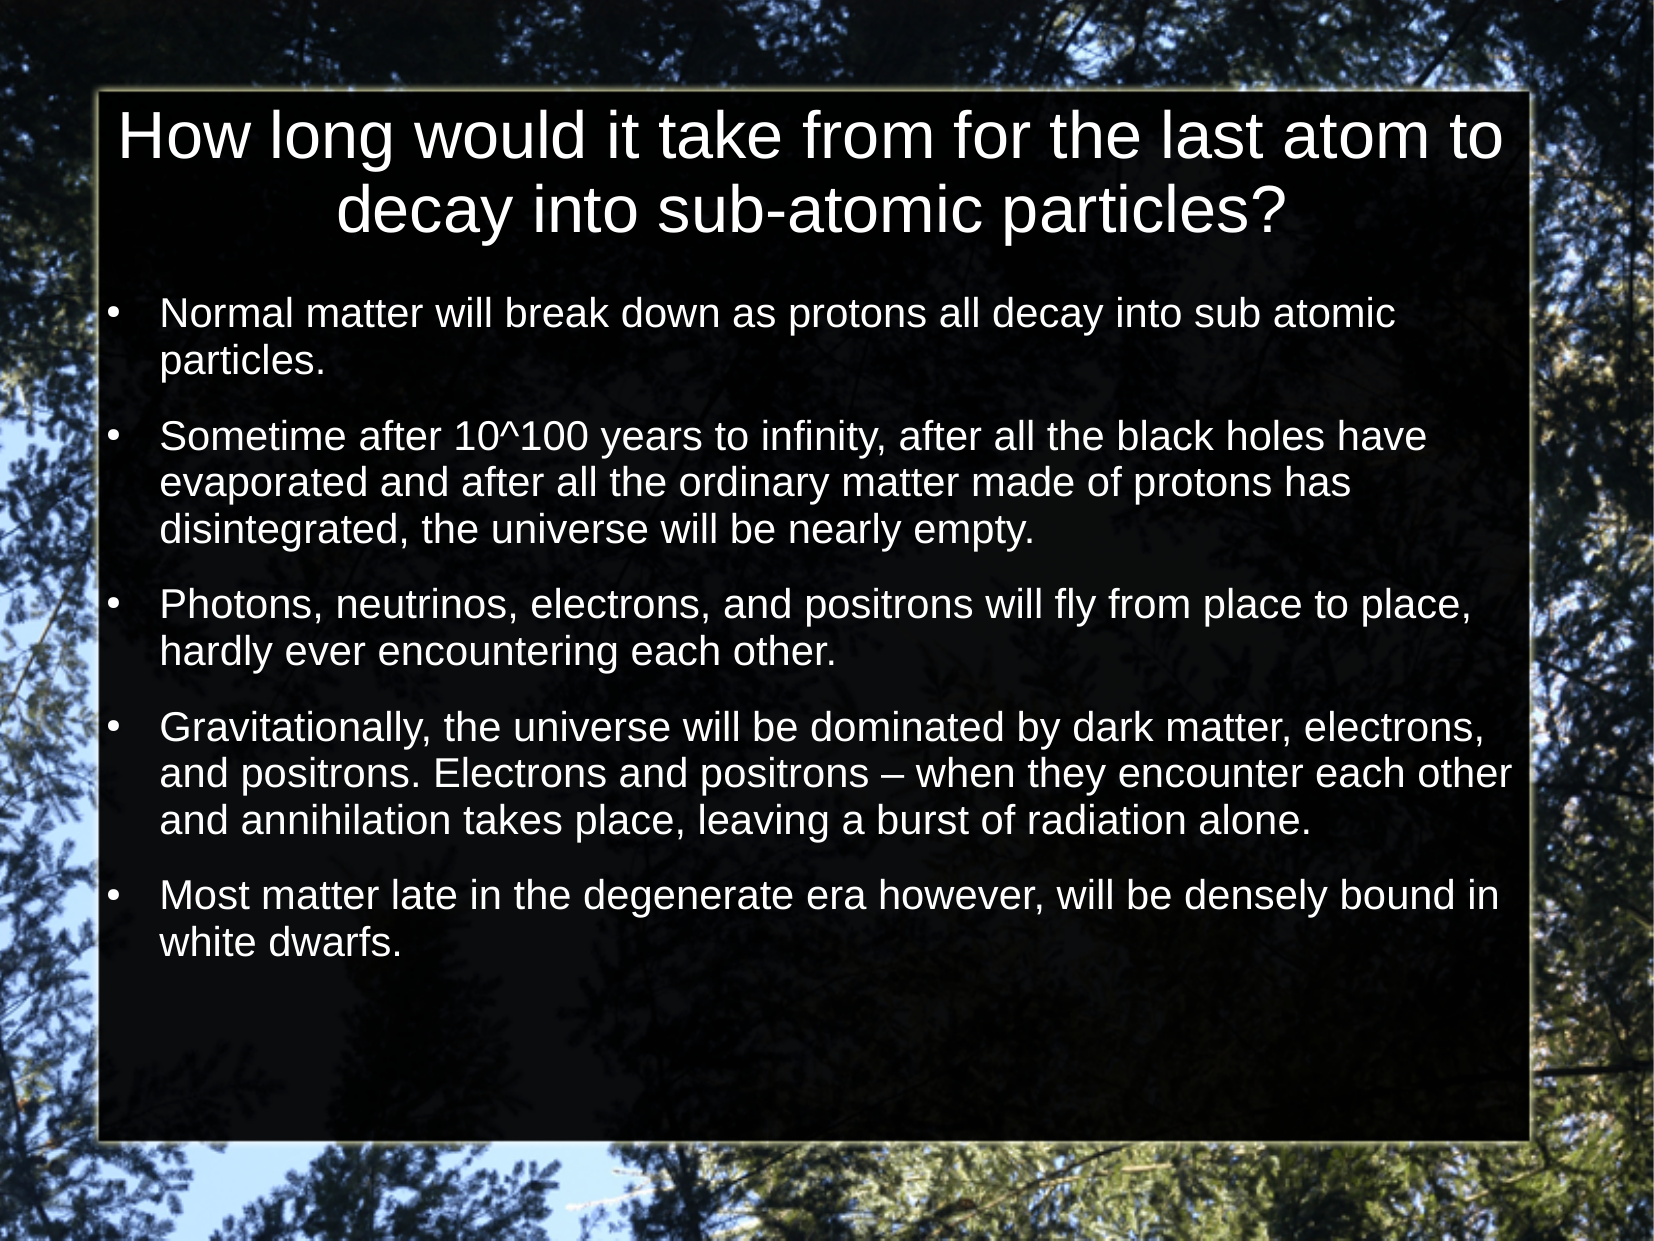

# How long would it take from for the last atom to decay into sub-atomic particles?
Normal matter will break down as protons all decay into sub atomic particles.
Sometime after 10^100 years to infinity, after all the black holes have evaporated and after all the ordinary matter made of protons has disintegrated, the universe will be nearly empty.
Photons, neutrinos, electrons, and positrons will fly from place to place, hardly ever encountering each other.
Gravitationally, the universe will be dominated by dark matter, electrons, and positrons. Electrons and positrons – when they encounter each other and annihilation takes place, leaving a burst of radiation alone.
Most matter late in the degenerate era however, will be densely bound in white dwarfs.